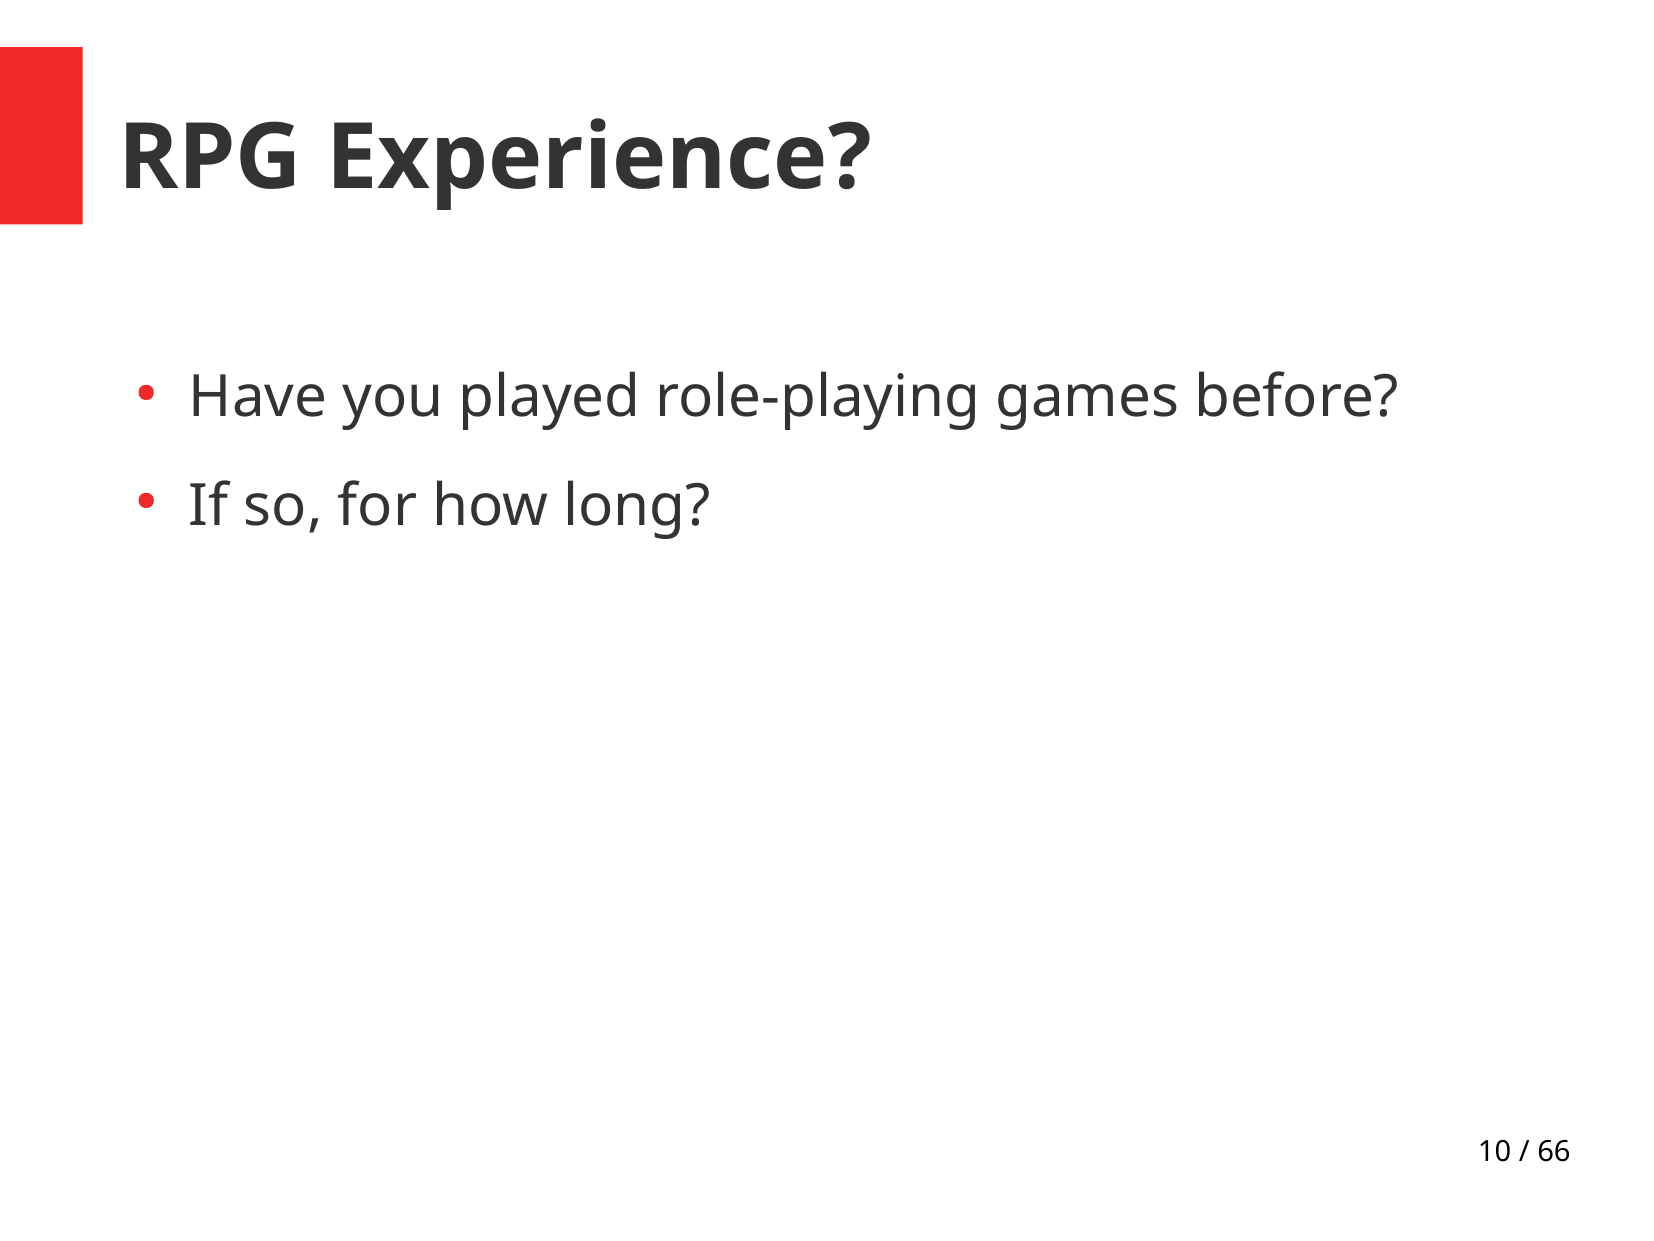

# RPG Experience?
Have you played role-playing games before?
If so, for how long?
10